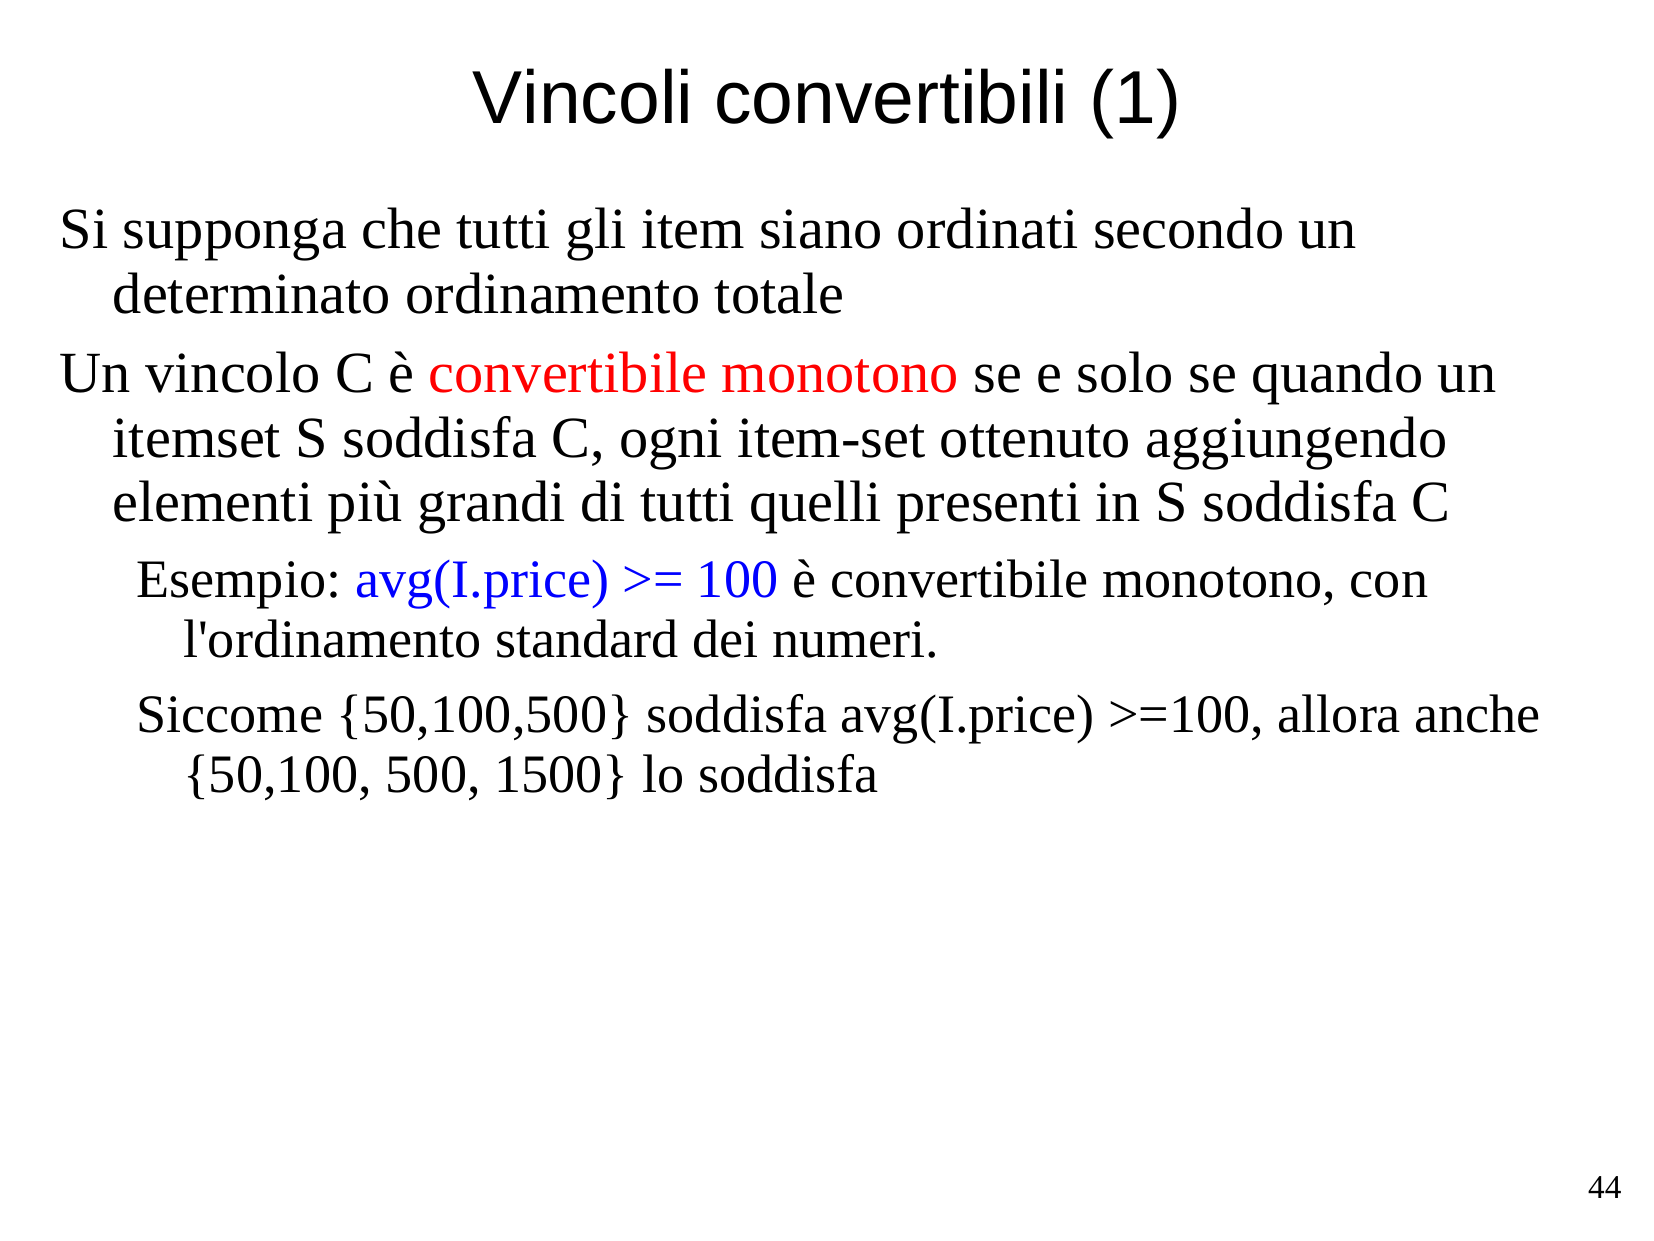

# Vincoli convertibili (1)
Si supponga che tutti gli item siano ordinati secondo un determinato ordinamento totale
Un vincolo C è convertibile monotono se e solo se quando un itemset S soddisfa C, ogni item-set ottenuto aggiungendo elementi più grandi di tutti quelli presenti in S soddisfa C
Esempio: avg(I.price) >= 100 è convertibile monotono, con l'ordinamento standard dei numeri.
Siccome {50,100,500} soddisfa avg(I.price) >=100, allora anche {50,100, 500, 1500} lo soddisfa